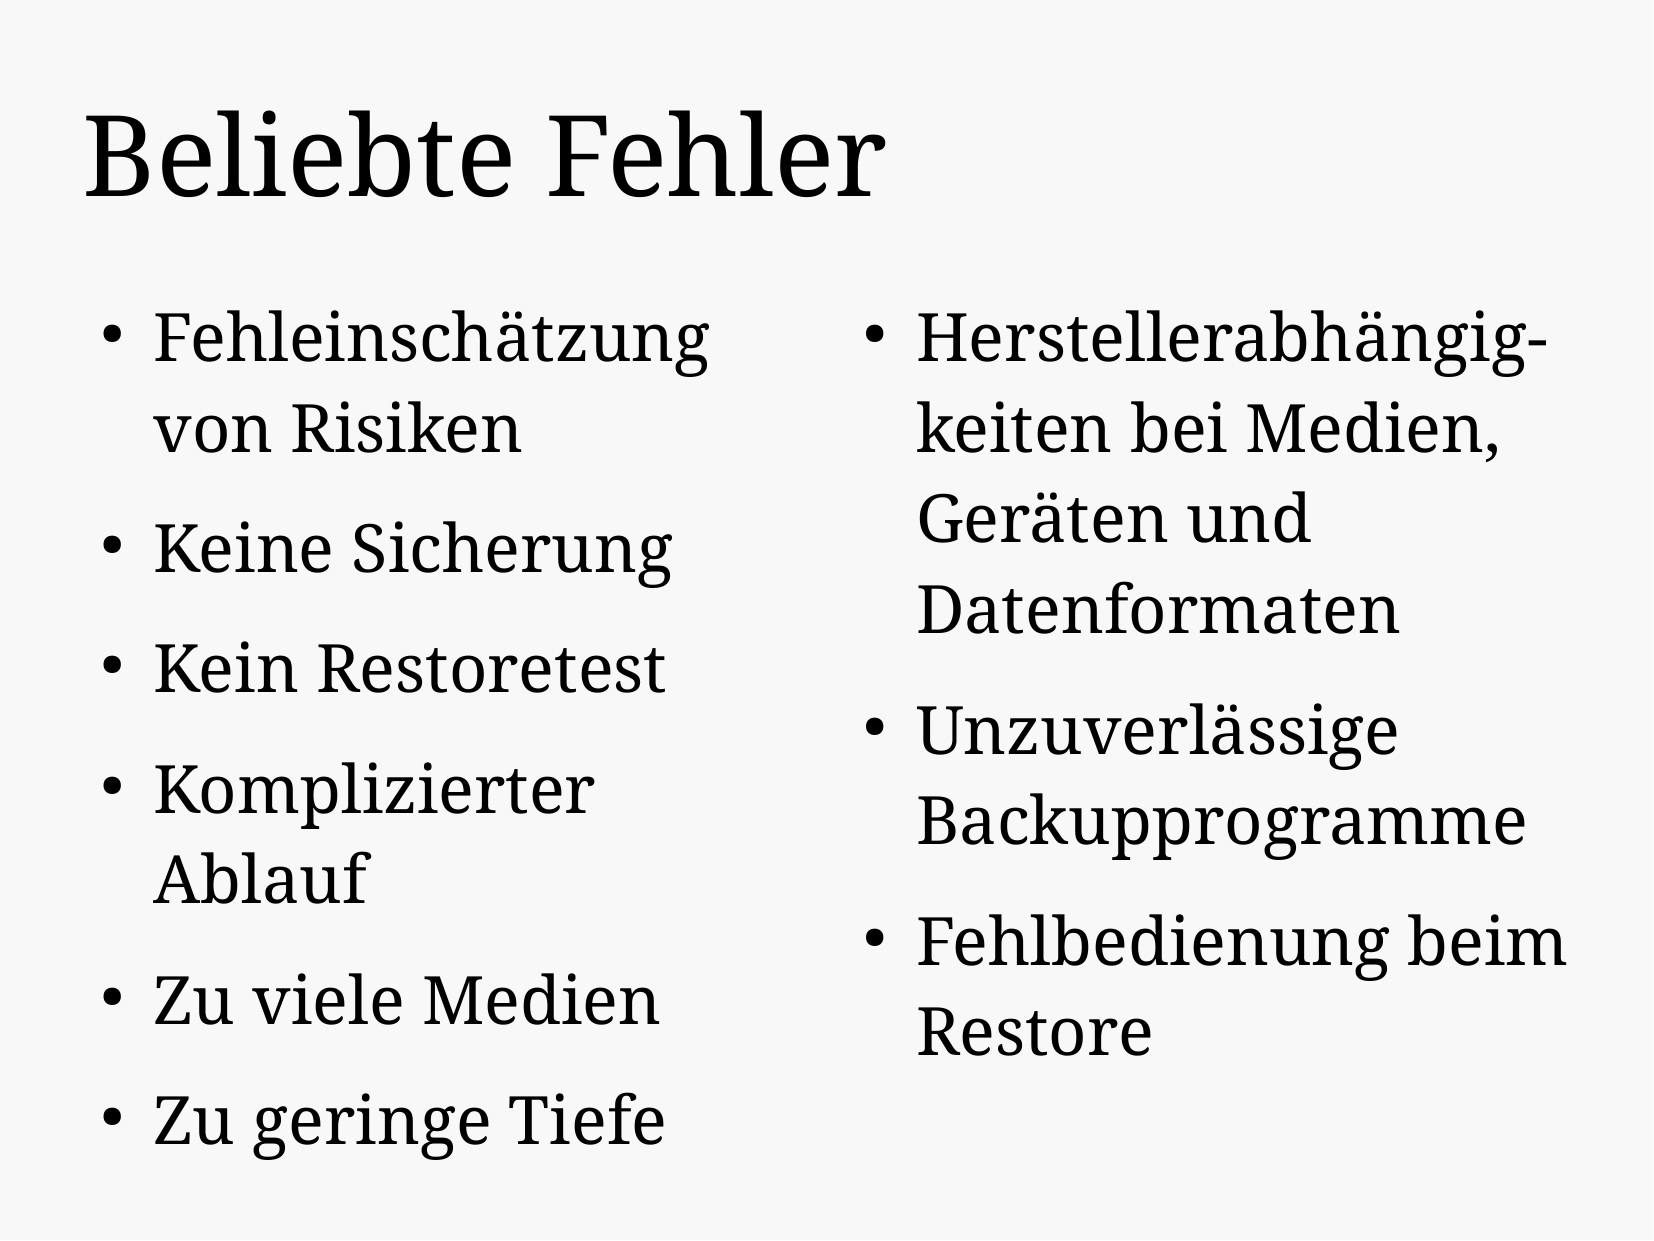

# Beliebte Fehler
Fehleinschätzung von Risiken
Keine Sicherung
Kein Restoretest
Komplizierter Ablauf
Zu viele Medien
Zu geringe Tiefe
Herstellerabhängig-keiten bei Medien, Geräten und Datenformaten
Unzuverlässige Backupprogramme
Fehlbedienung beim Restore